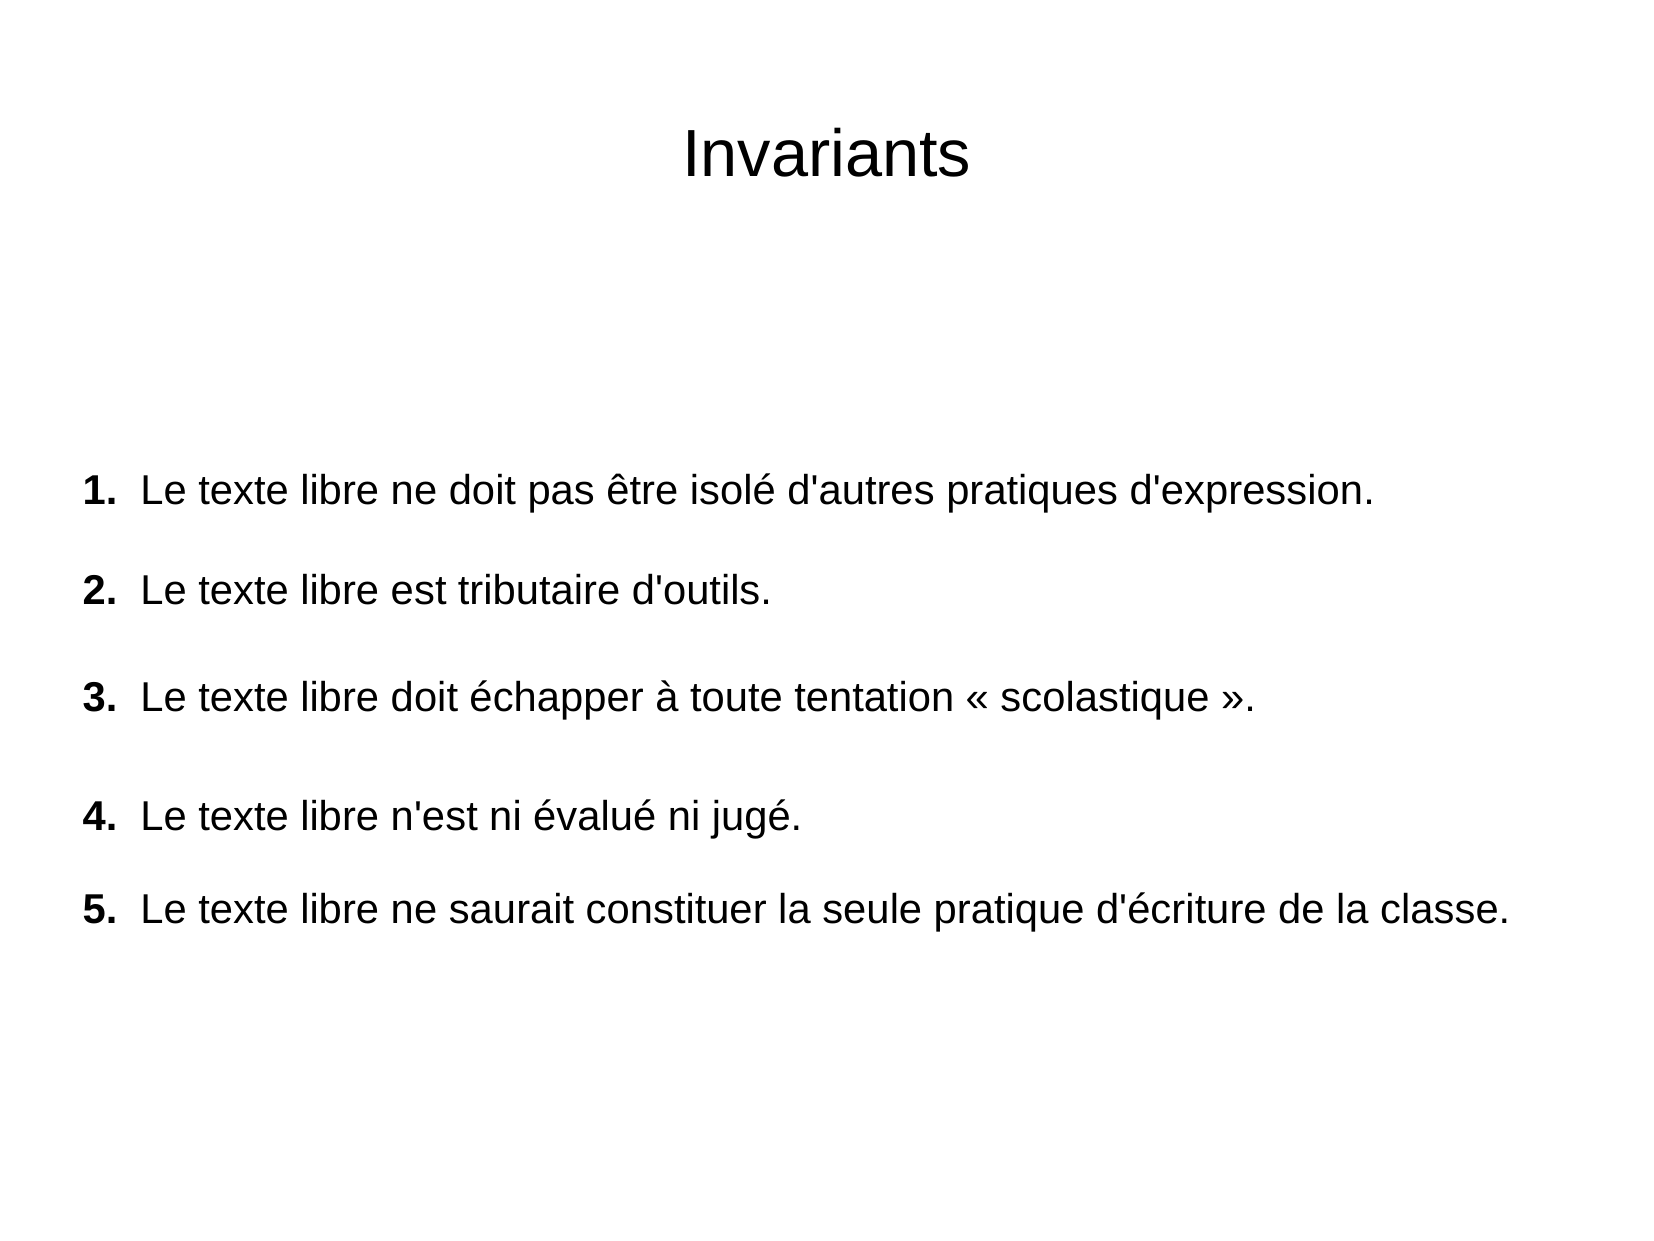

# Invariants
1. Le texte libre ne doit pas être isolé d'autres pratiques d'expression.
2. Le texte libre est tributaire d'outils.
3. Le texte libre doit échapper à toute tentation « scolastique ».
4. Le texte libre n'est ni évalué ni jugé.
5. Le texte libre ne saurait constituer la seule pratique d'écriture de la classe.